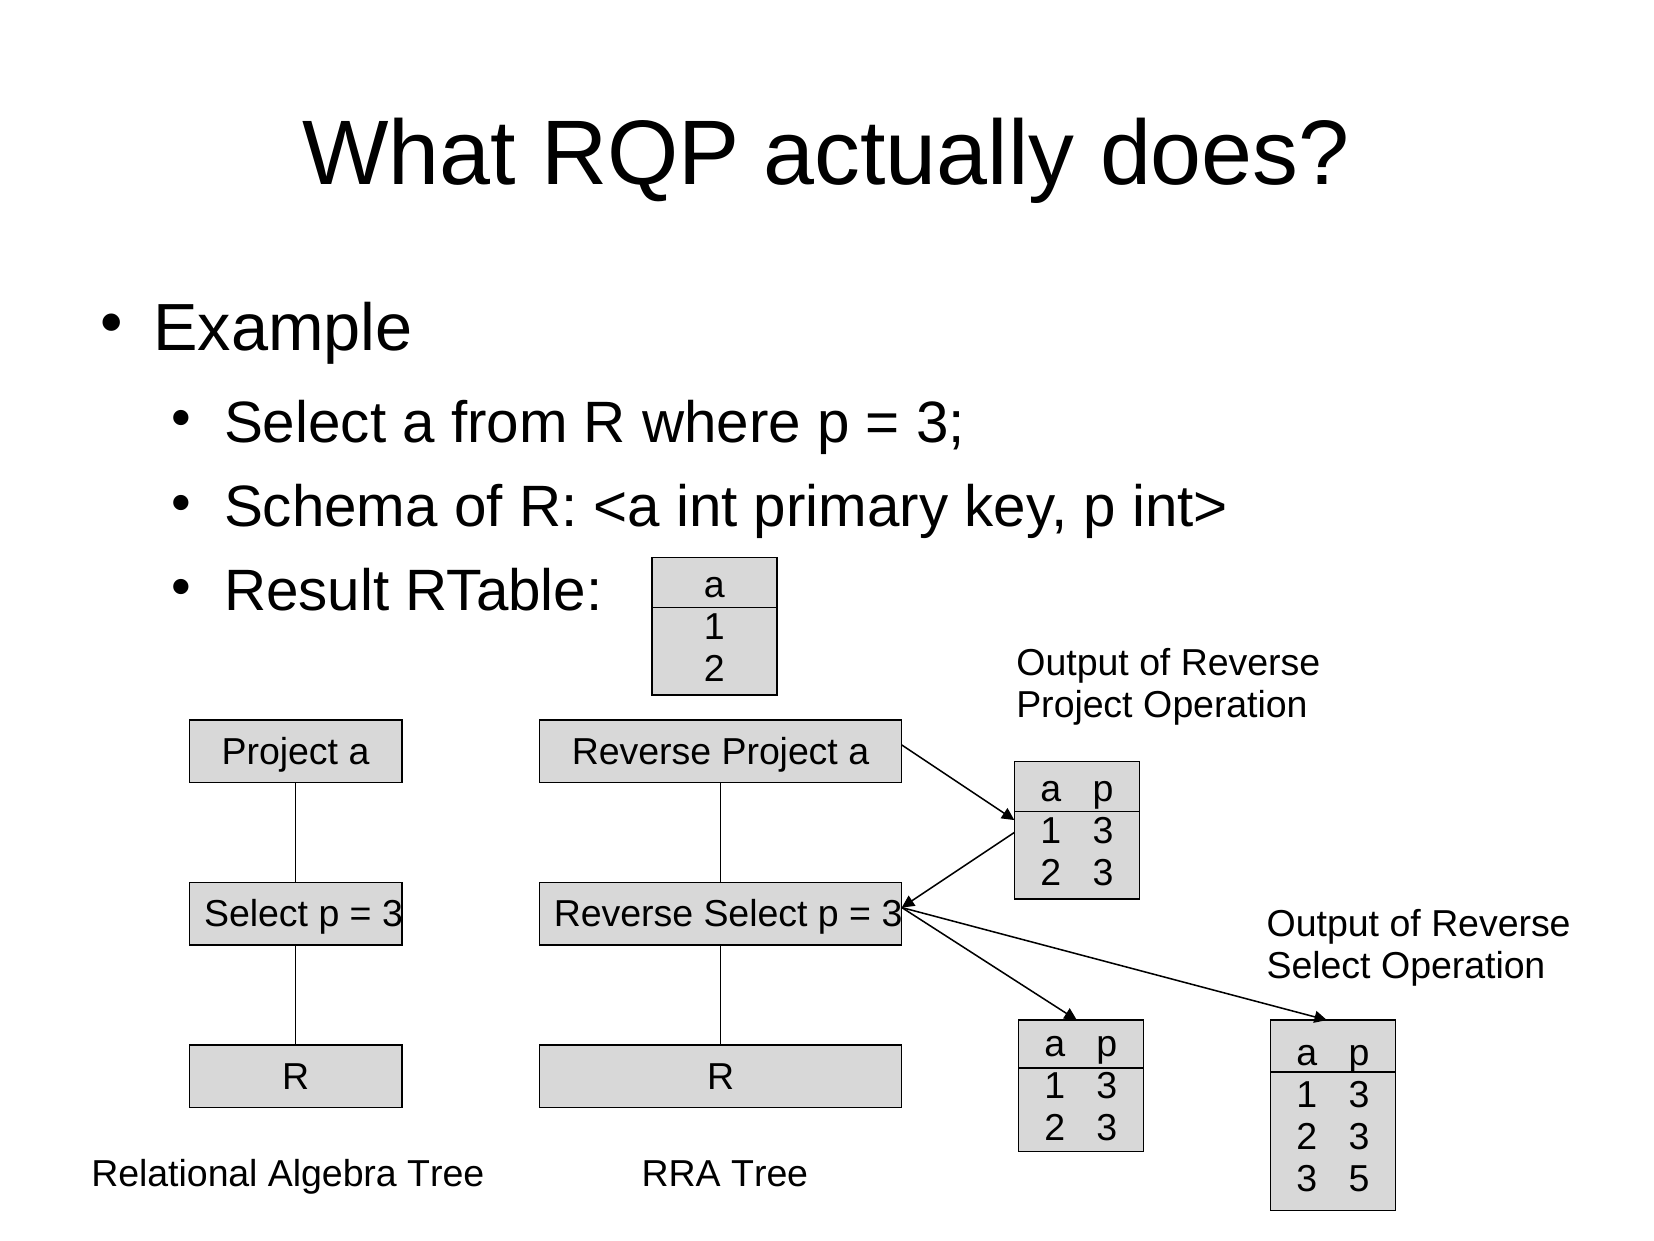

# What RQP actually does?
Example
Select a from R where p = 3;
Schema of R: <a int primary key, p int>
Result RTable:
a
1
2
Output of Reverse Project Operation
Project a
Select p = 3
R
Reverse Project a
Reverse Select p = 3
R
a p
1 3
2 3
Output of Reverse Select Operation
a p
1 3
2 3
a p
1 3
2 3
3 5
OR
Relational Algebra Tree
RRA Tree